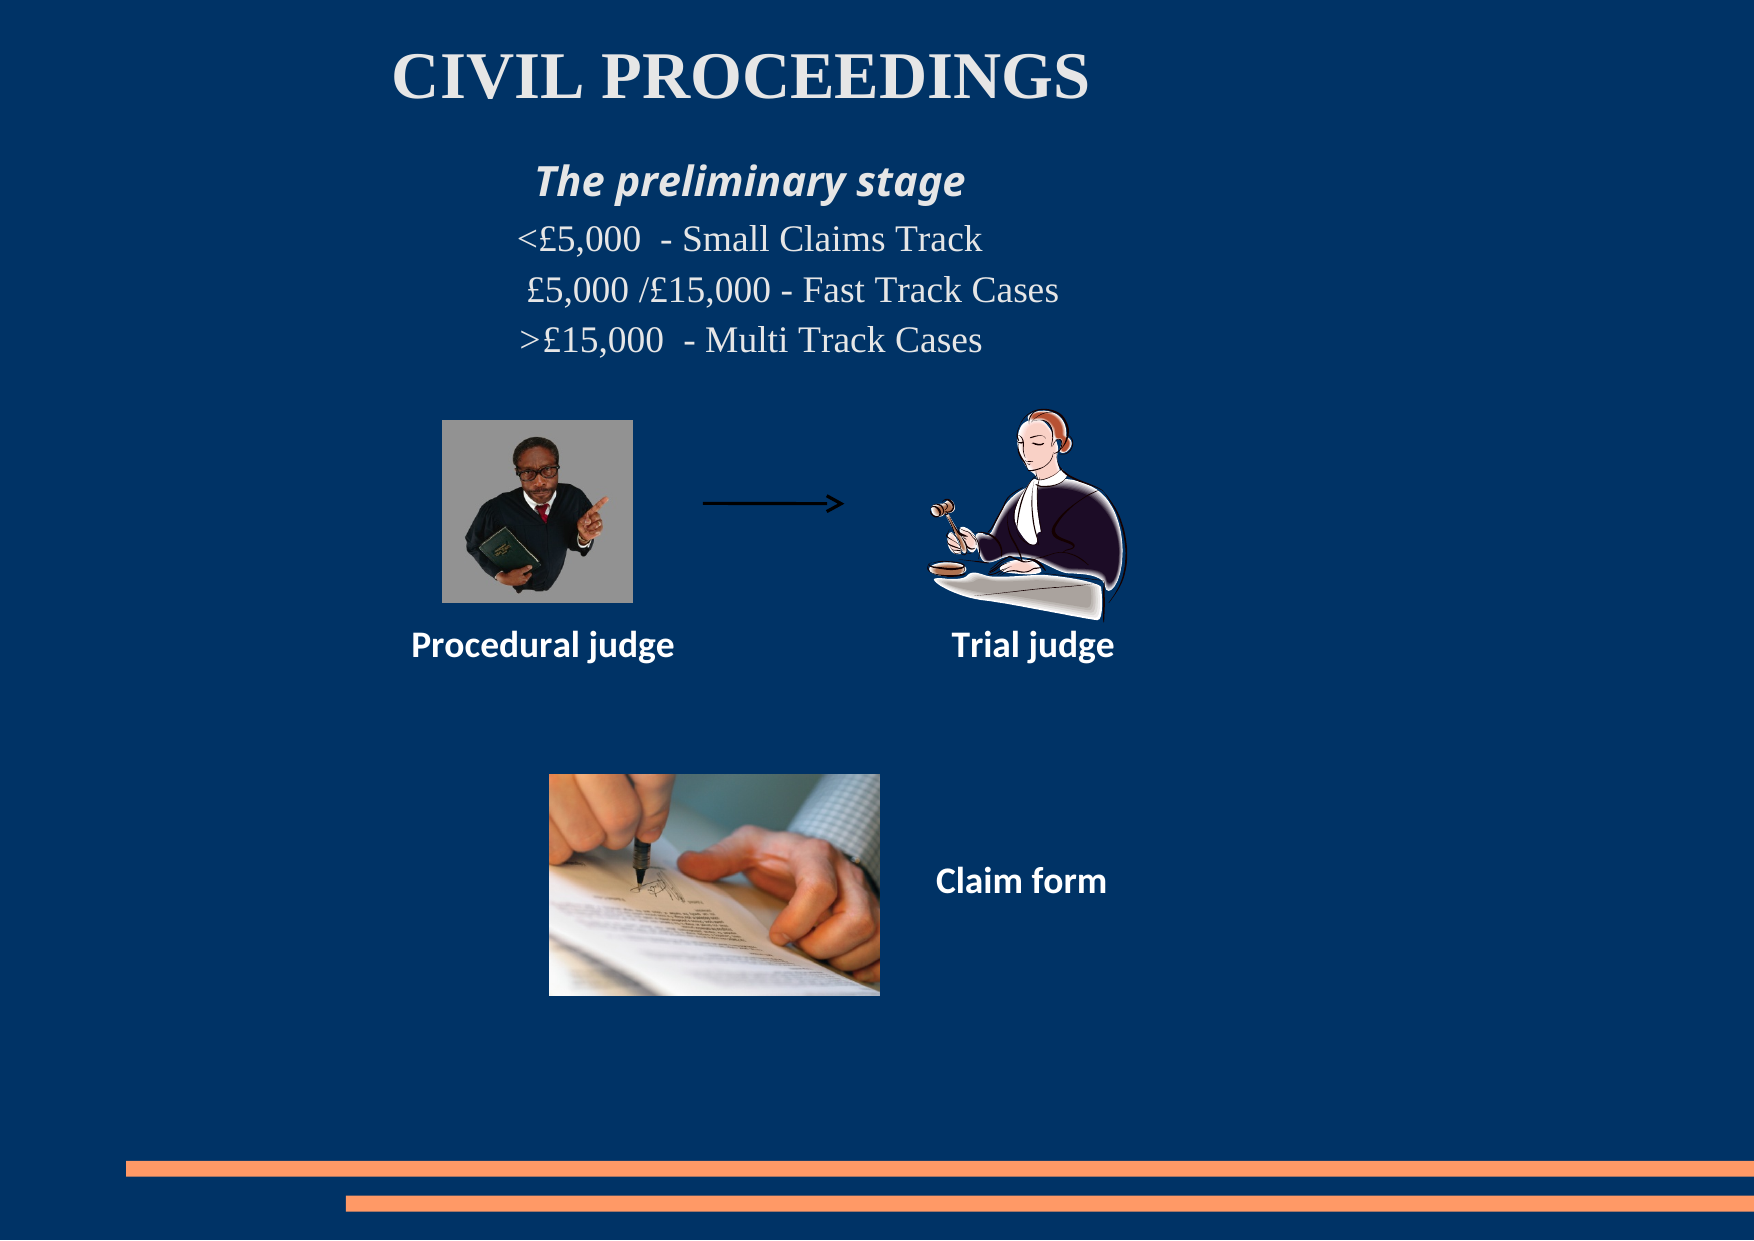

# CIVIL PROCEEDINGS
The preliminary stage
<£5,000 - Small Claims Track
 £5,000 /£15,000 - Fast Track Cases
>£15,000 - Multi Track Cases
Procedural judge
Trial judge
Claim form